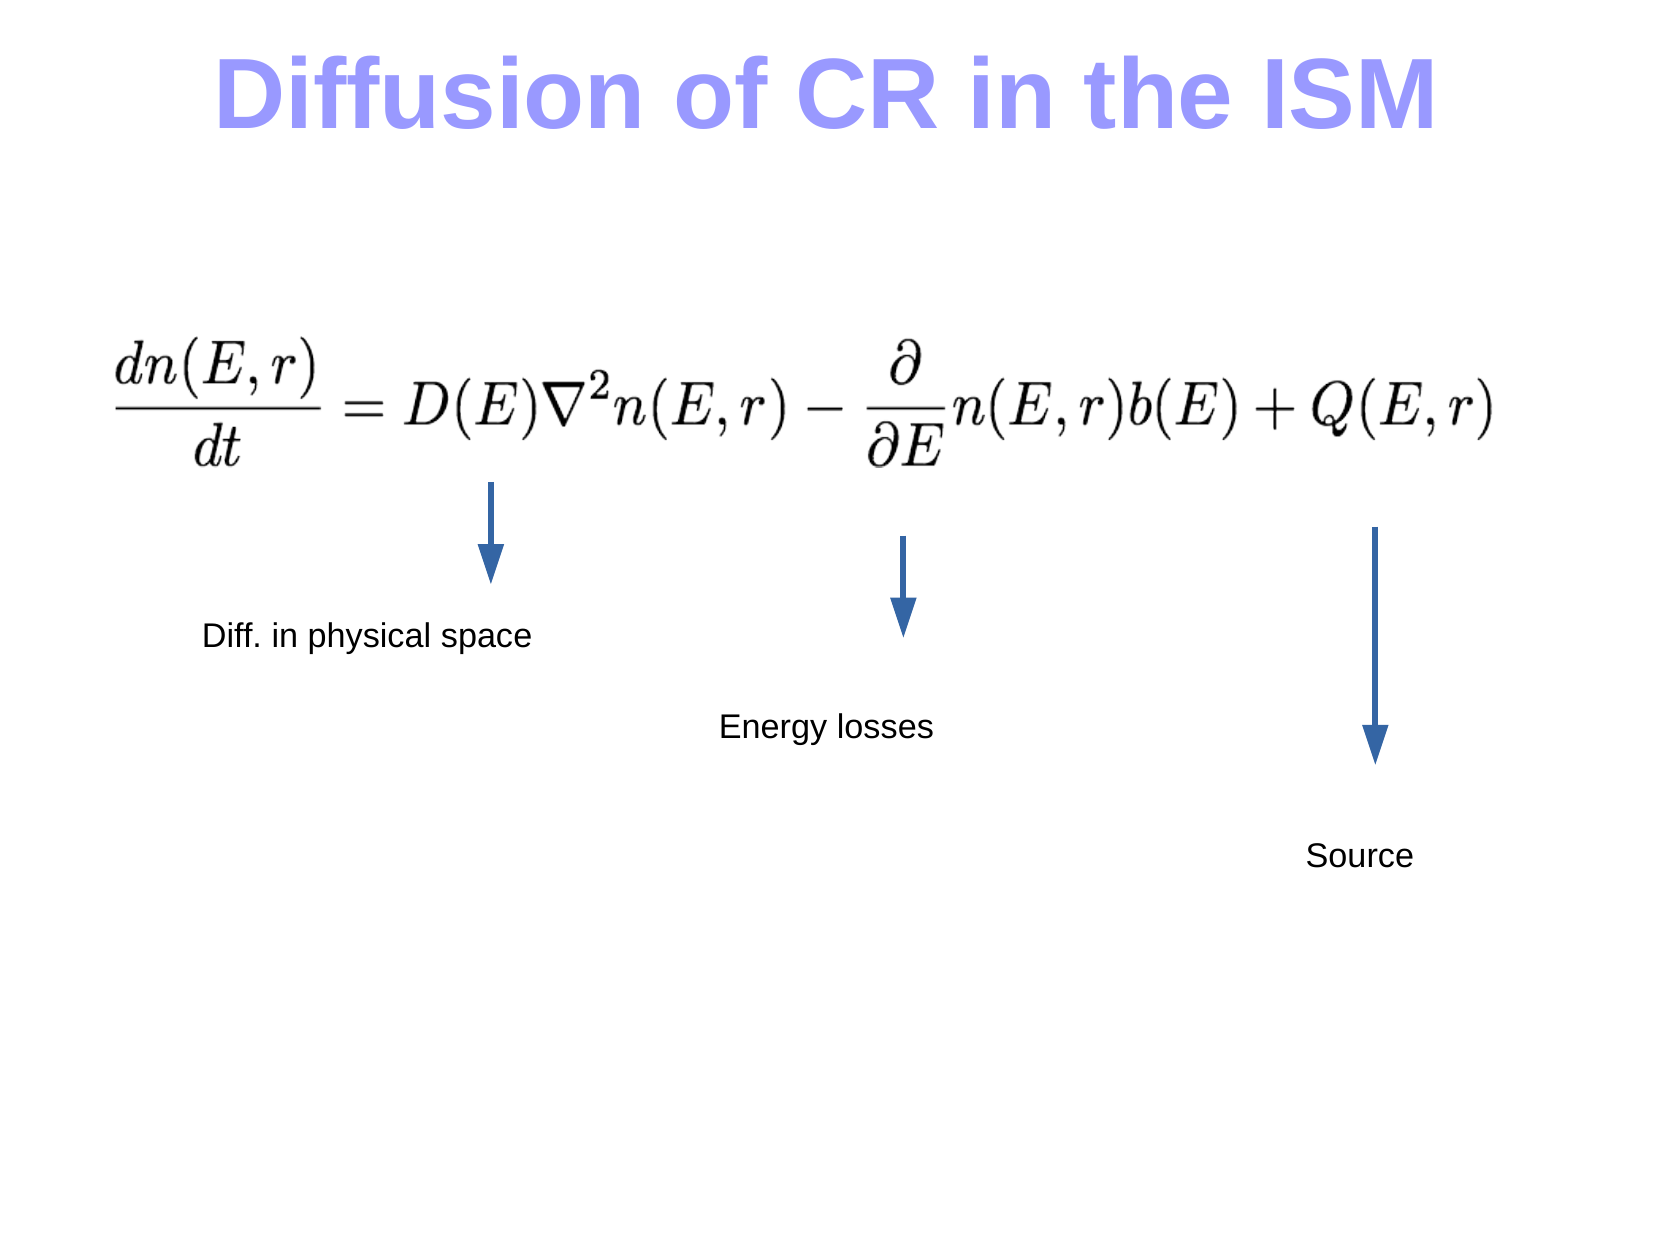

# Diffusion of CR in the ISM
Diff. in physical space
 Energy losses
 Source